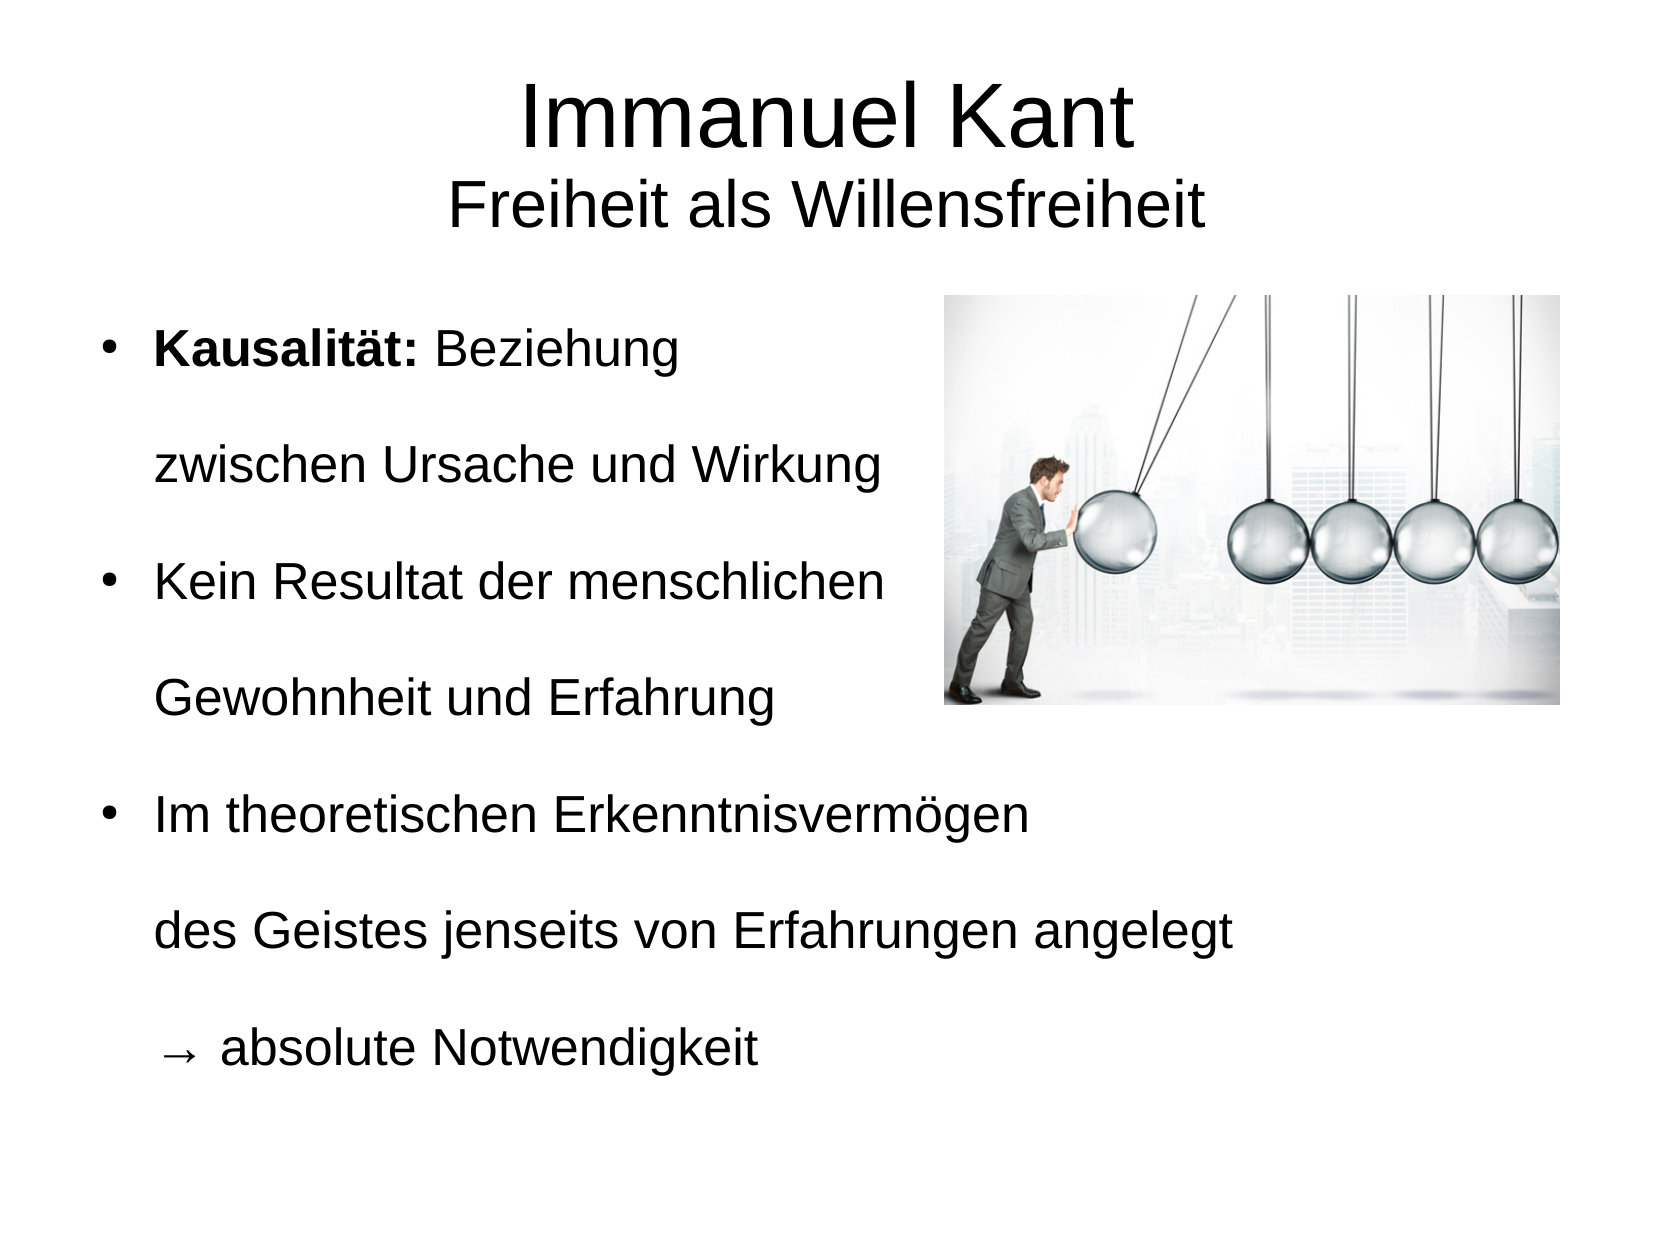

# Immanuel Kant Freiheit als Willensfreiheit
Kausalität: Beziehung
zwischen Ursache und Wirkung
Kein Resultat der menschlichen
Gewohnheit und Erfahrung
Im theoretischen Erkenntnisvermögen
des Geistes jenseits von Erfahrungen angelegt
→ absolute Notwendigkeit